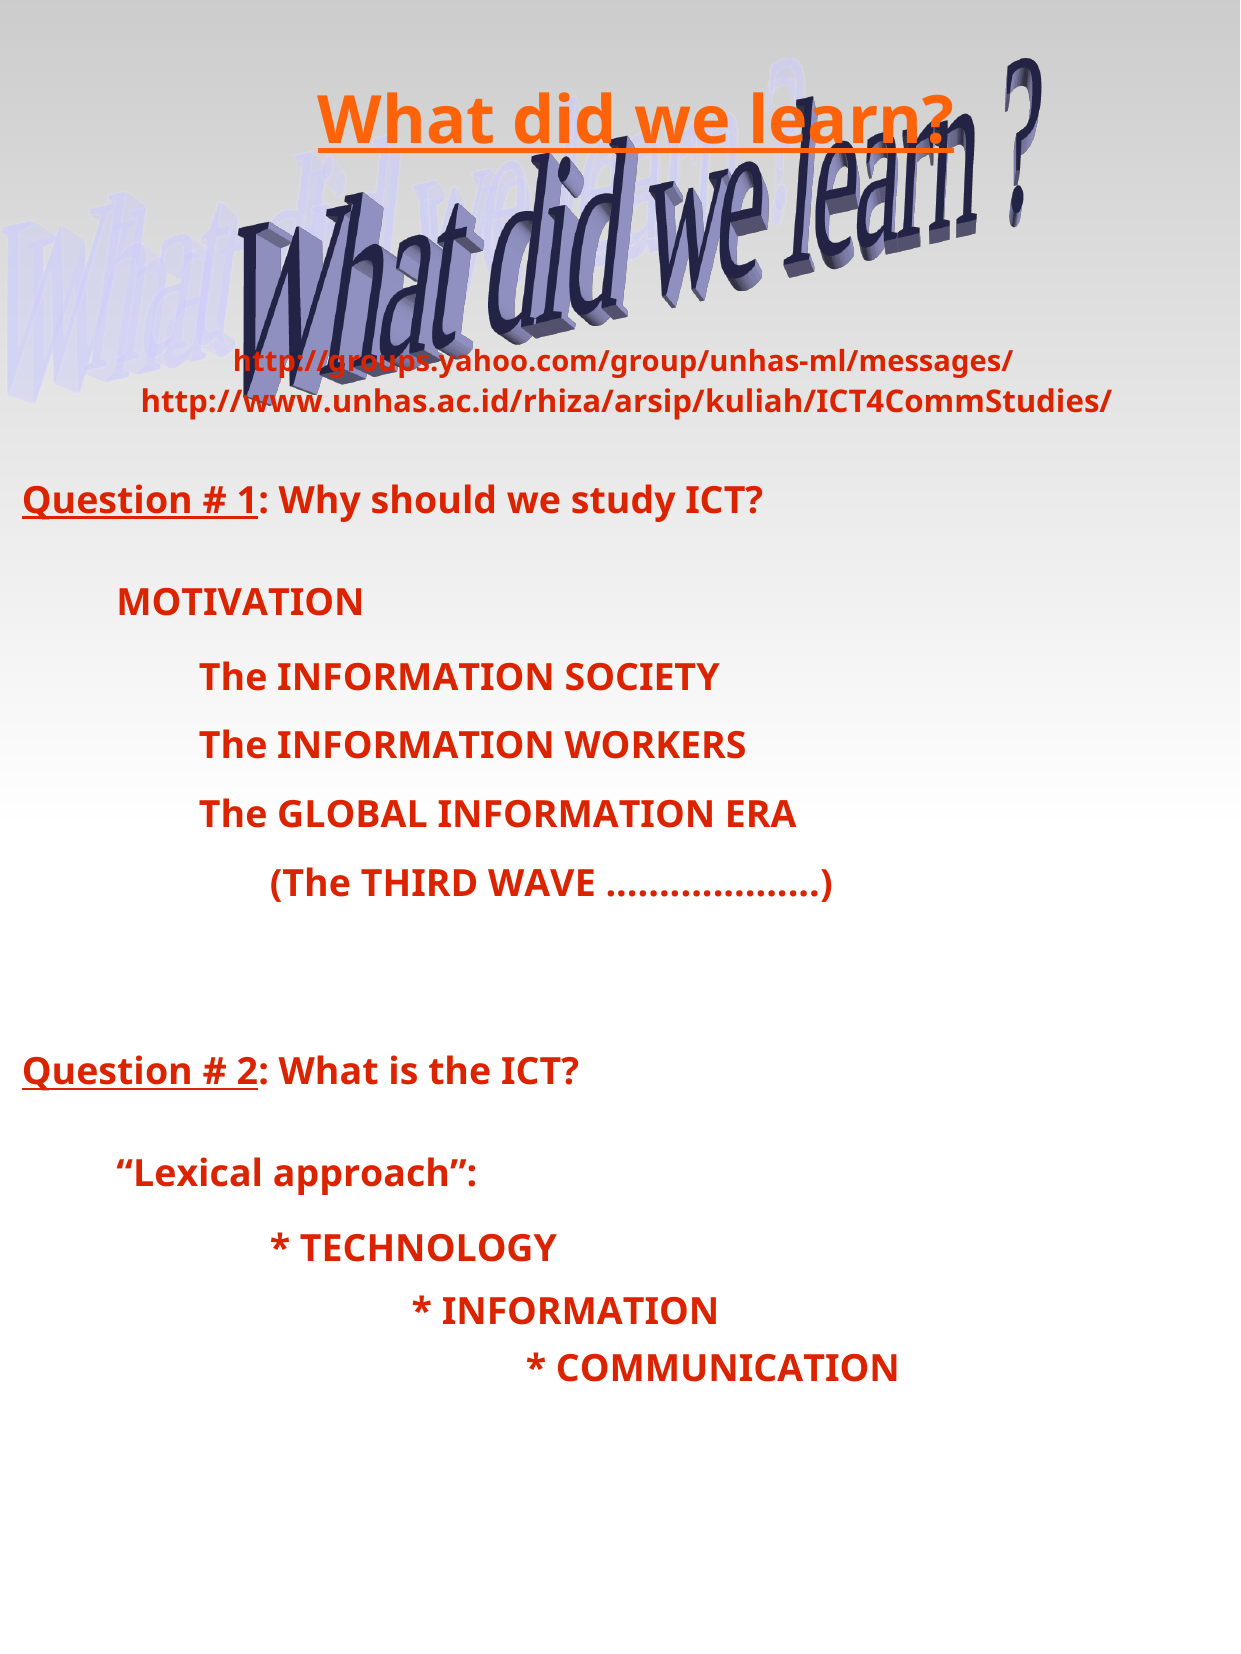

What did we learn ?
# What did we learn?
http://groups.yahoo.com/group/unhas-ml/messages/
http://www.unhas.ac.id/rhiza/arsip/kuliah/ICT4CommStudies/
Question # 1: Why should we study ICT?
MOTIVATION
The INFORMATION SOCIETY
The INFORMATION WORKERS
The GLOBAL INFORMATION ERA
(The THIRD WAVE ....................)
Question # 2: What is the ICT?
“Lexical approach”:
* TECHNOLOGY
* INFORMATION
 * COMMUNICATION